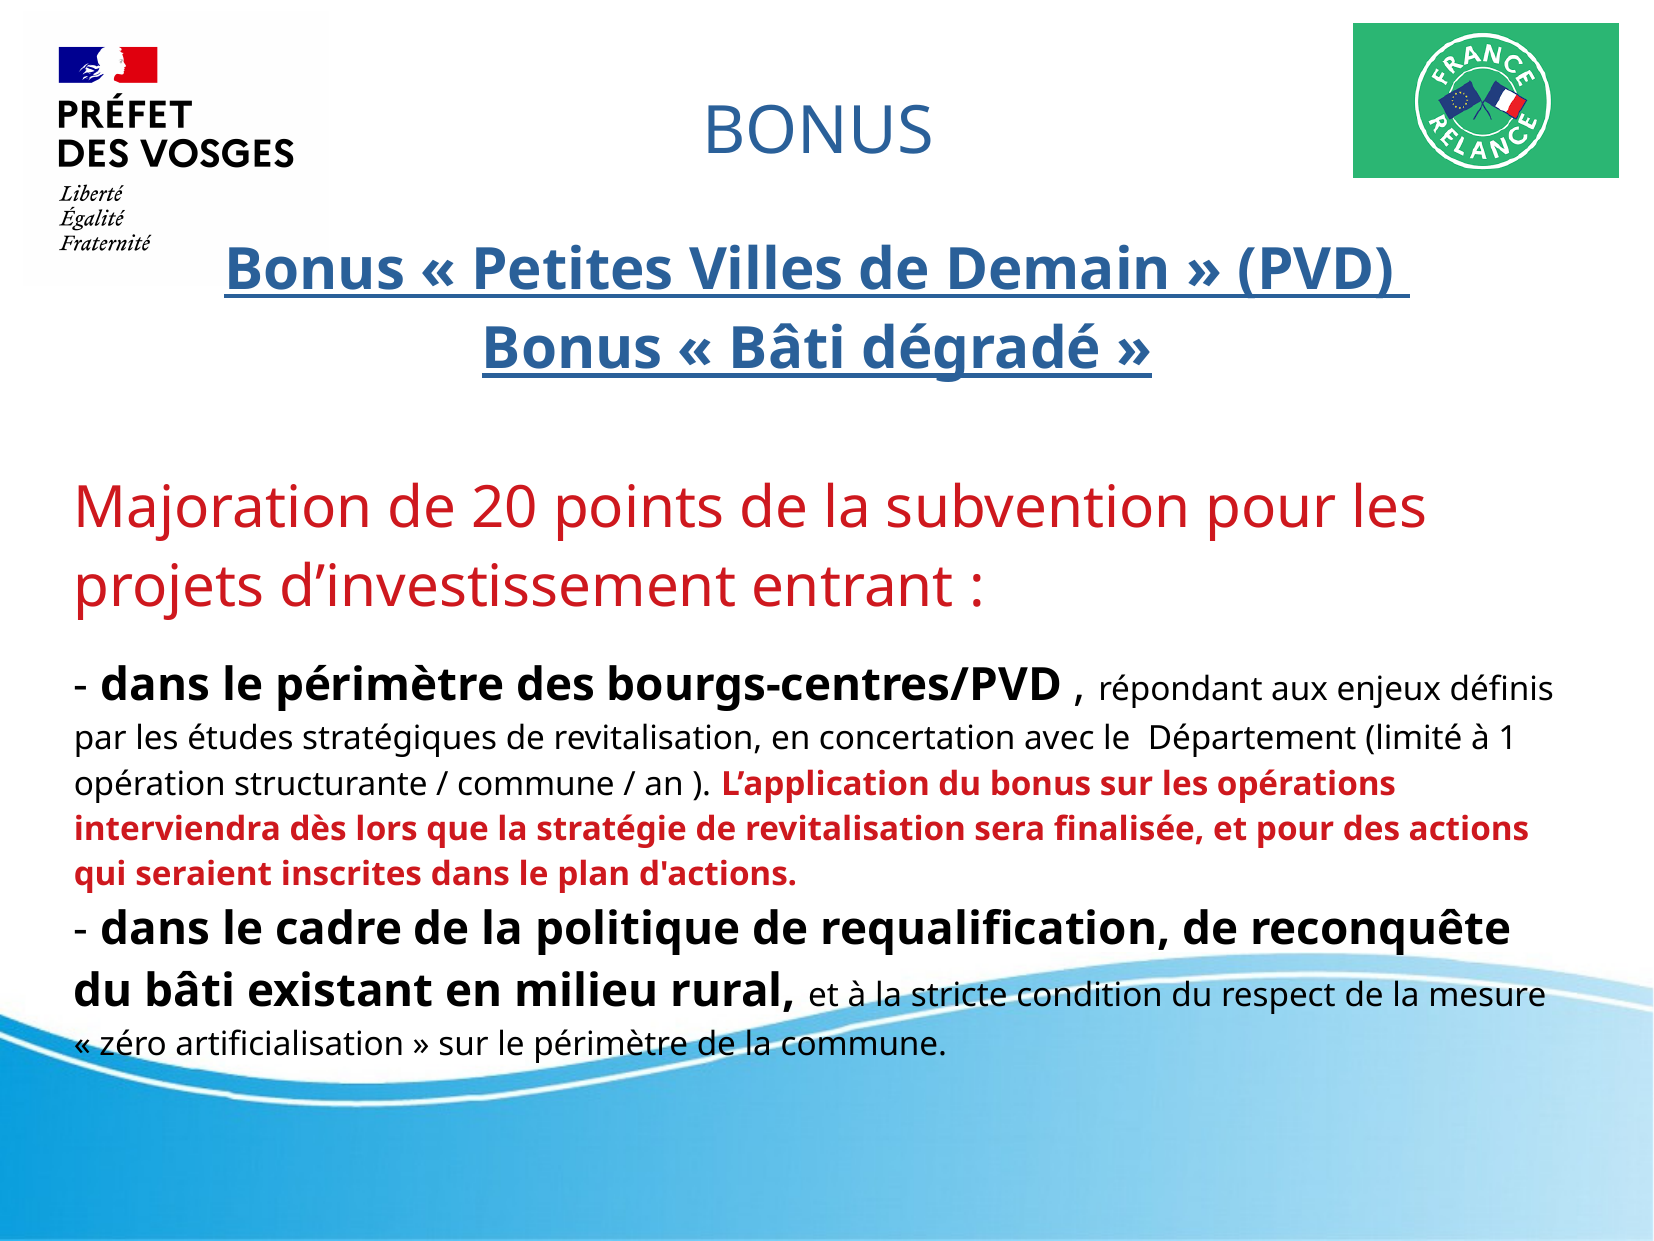

# BONUS
Bonus « Petites Villes de Demain » (PVD)
Bonus « Bâti dégradé »
Majoration de 20 points de la subvention pour les projets d’investissement entrant :
- dans le périmètre des bourgs-centres/PVD , répondant aux enjeux définis par les études stratégiques de revitalisation, en concertation avec le Département (limité à 1 opération structurante / commune / an ). L’application du bonus sur les opérations interviendra dès lors que la stratégie de revitalisation sera finalisée, et pour des actions qui seraient inscrites dans le plan d'actions.
- dans le cadre de la politique de requalification, de reconquête du bâti existant en milieu rural, et à la stricte condition du respect de la mesure « zéro artificialisation » sur le périmètre de la commune.